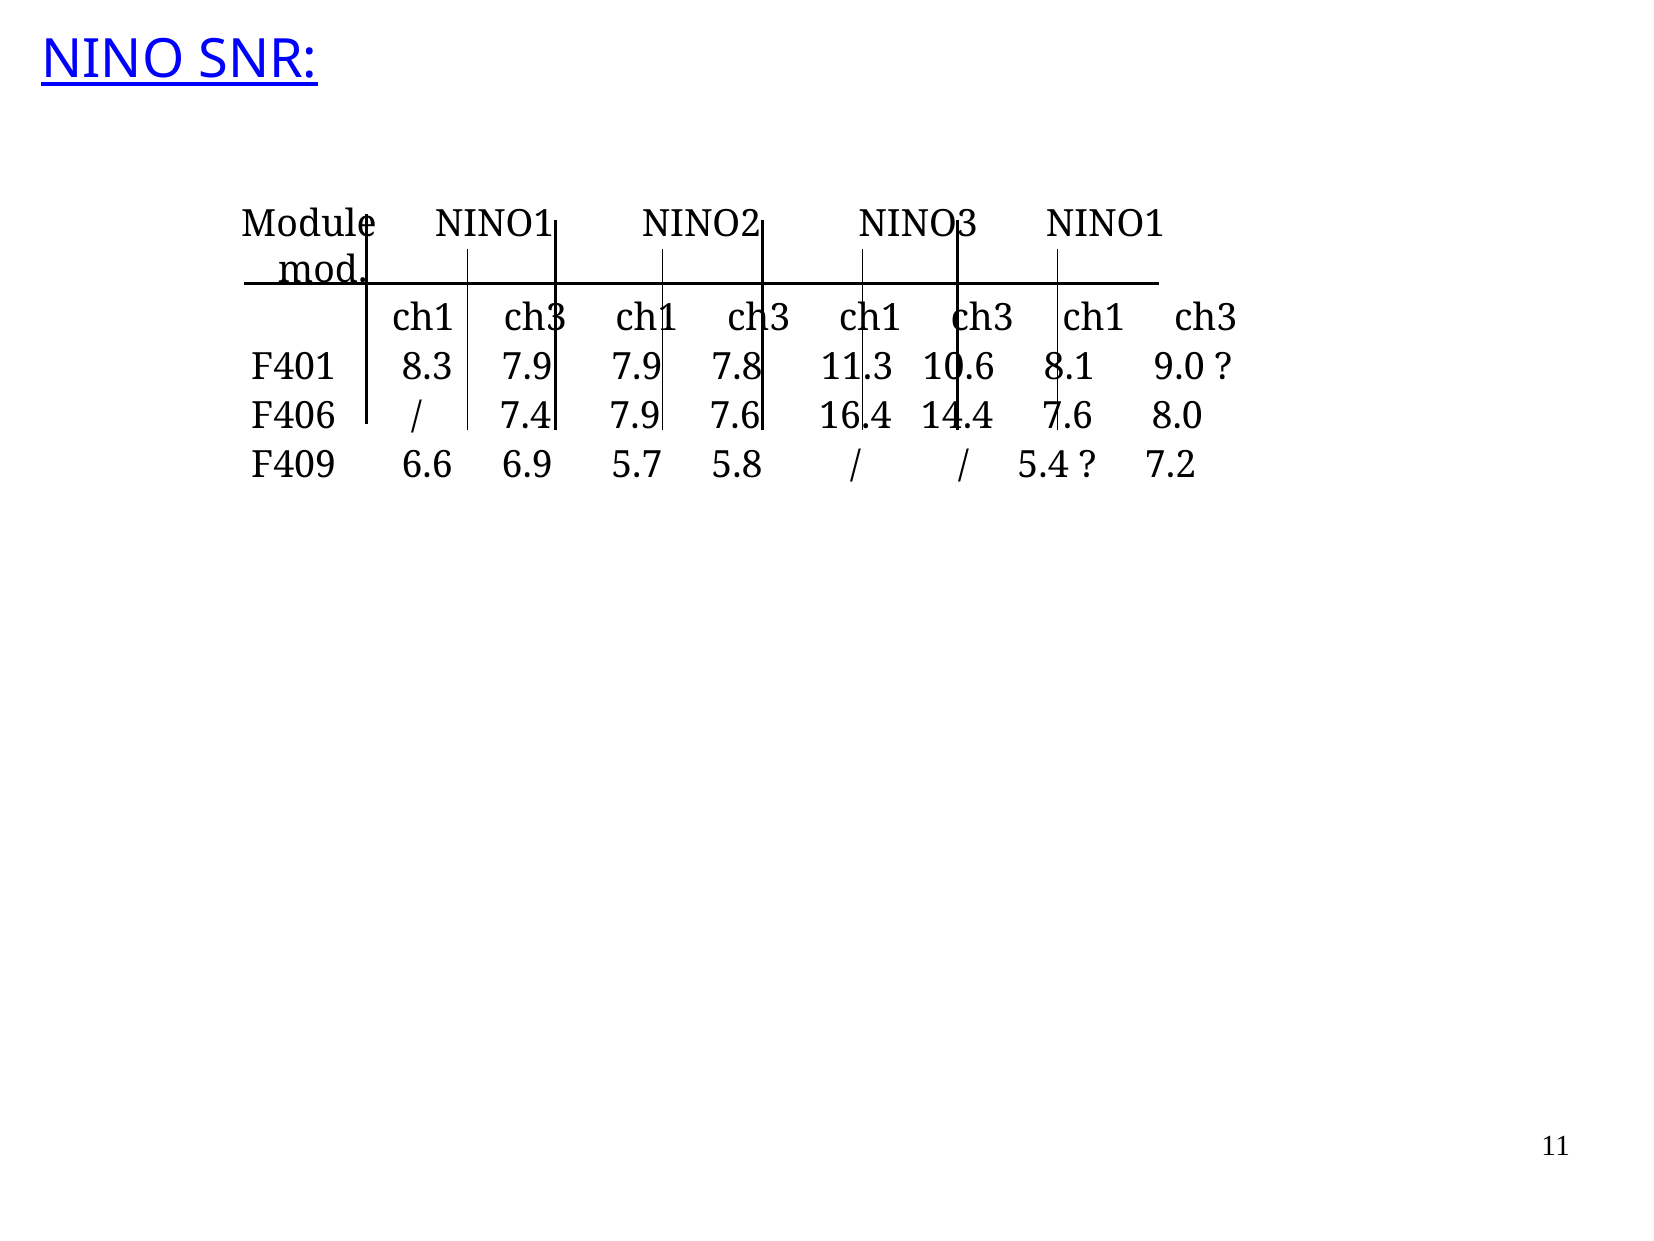

# NINO SNR:
Module NINO1 NINO2 NINO3 NINO1 mod.
	 ch1 ch3 ch1 ch3 ch1 ch3 ch1 ch3
 F401	 8.3 7.9 7.9 7.8 11.3 10.6 8.1 9.0 ?
 F406	 / 7.4 7.9 7.6 16.4 14.4 7.6 8.0
 F409	 6.6 6.9 5.7 5.8 / / 5.4 ? 7.2
11